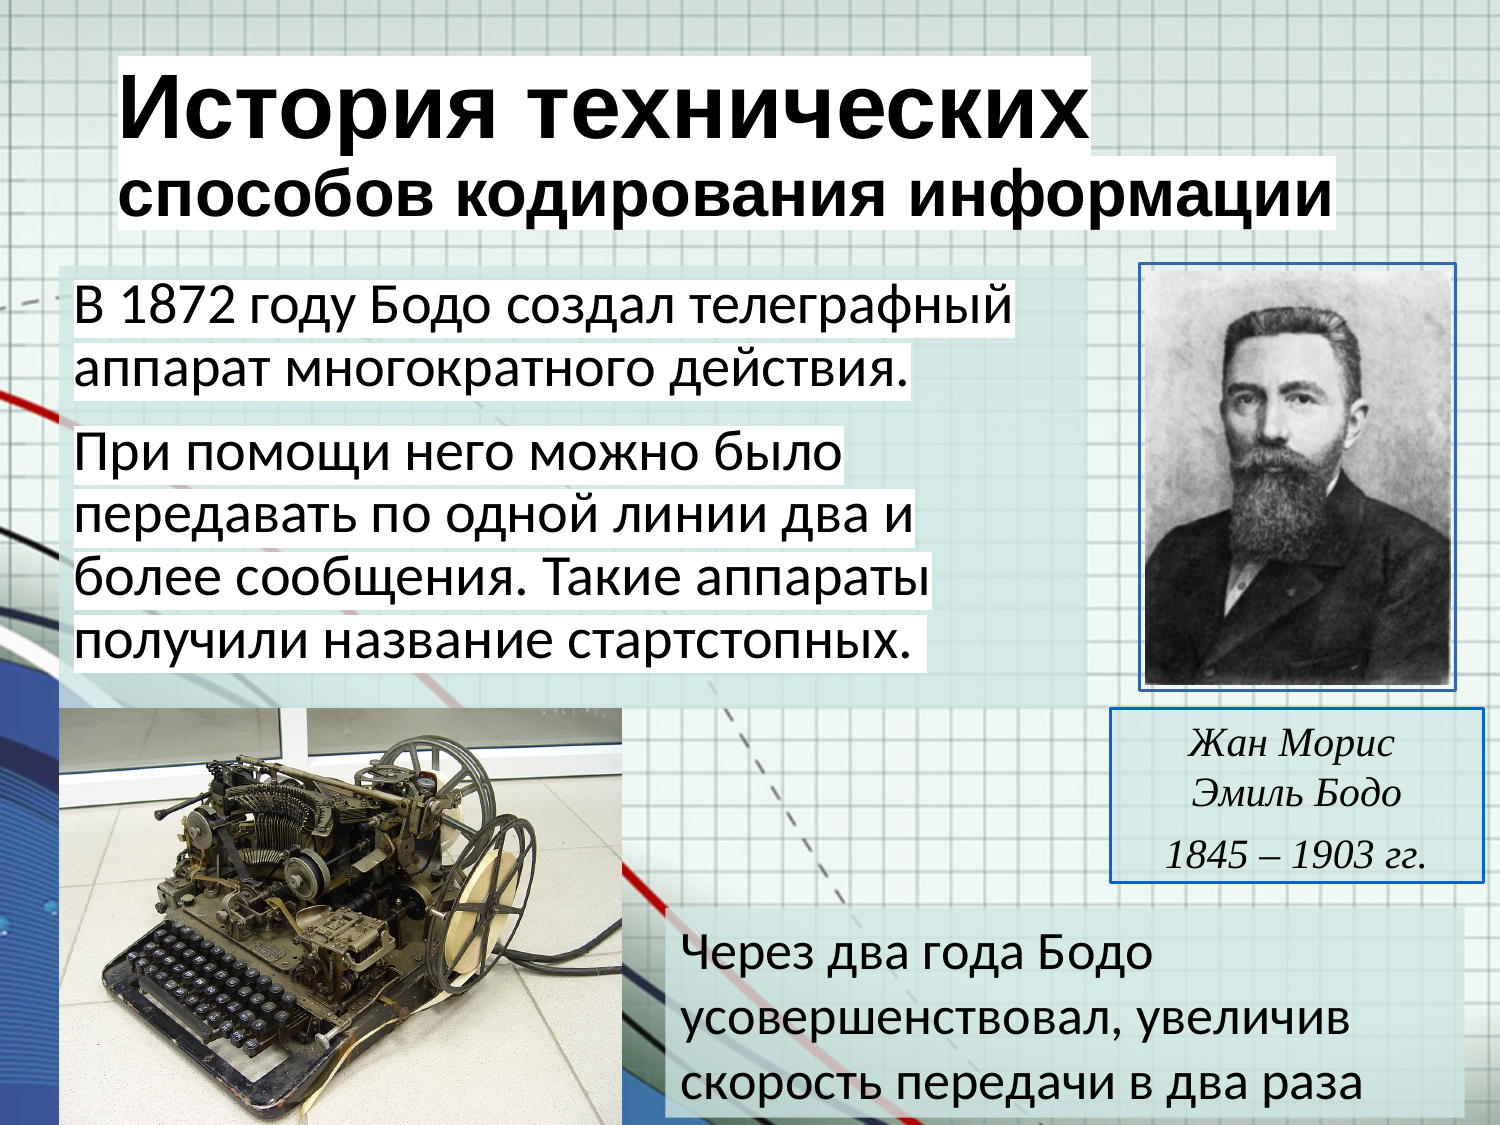

# История технических способов кодирования информации
В 1872 году Бодо создал телеграфный аппарат многократного действия.
При помощи него можно было передавать по одной линии два и более сообщения. Такие аппараты получили название стартстопных.
Жан Морис
Эмиль Бодо
1845 – 1903 гг.
Через два года Бодо усовершенствовал, увеличив скорость передачи в два раза